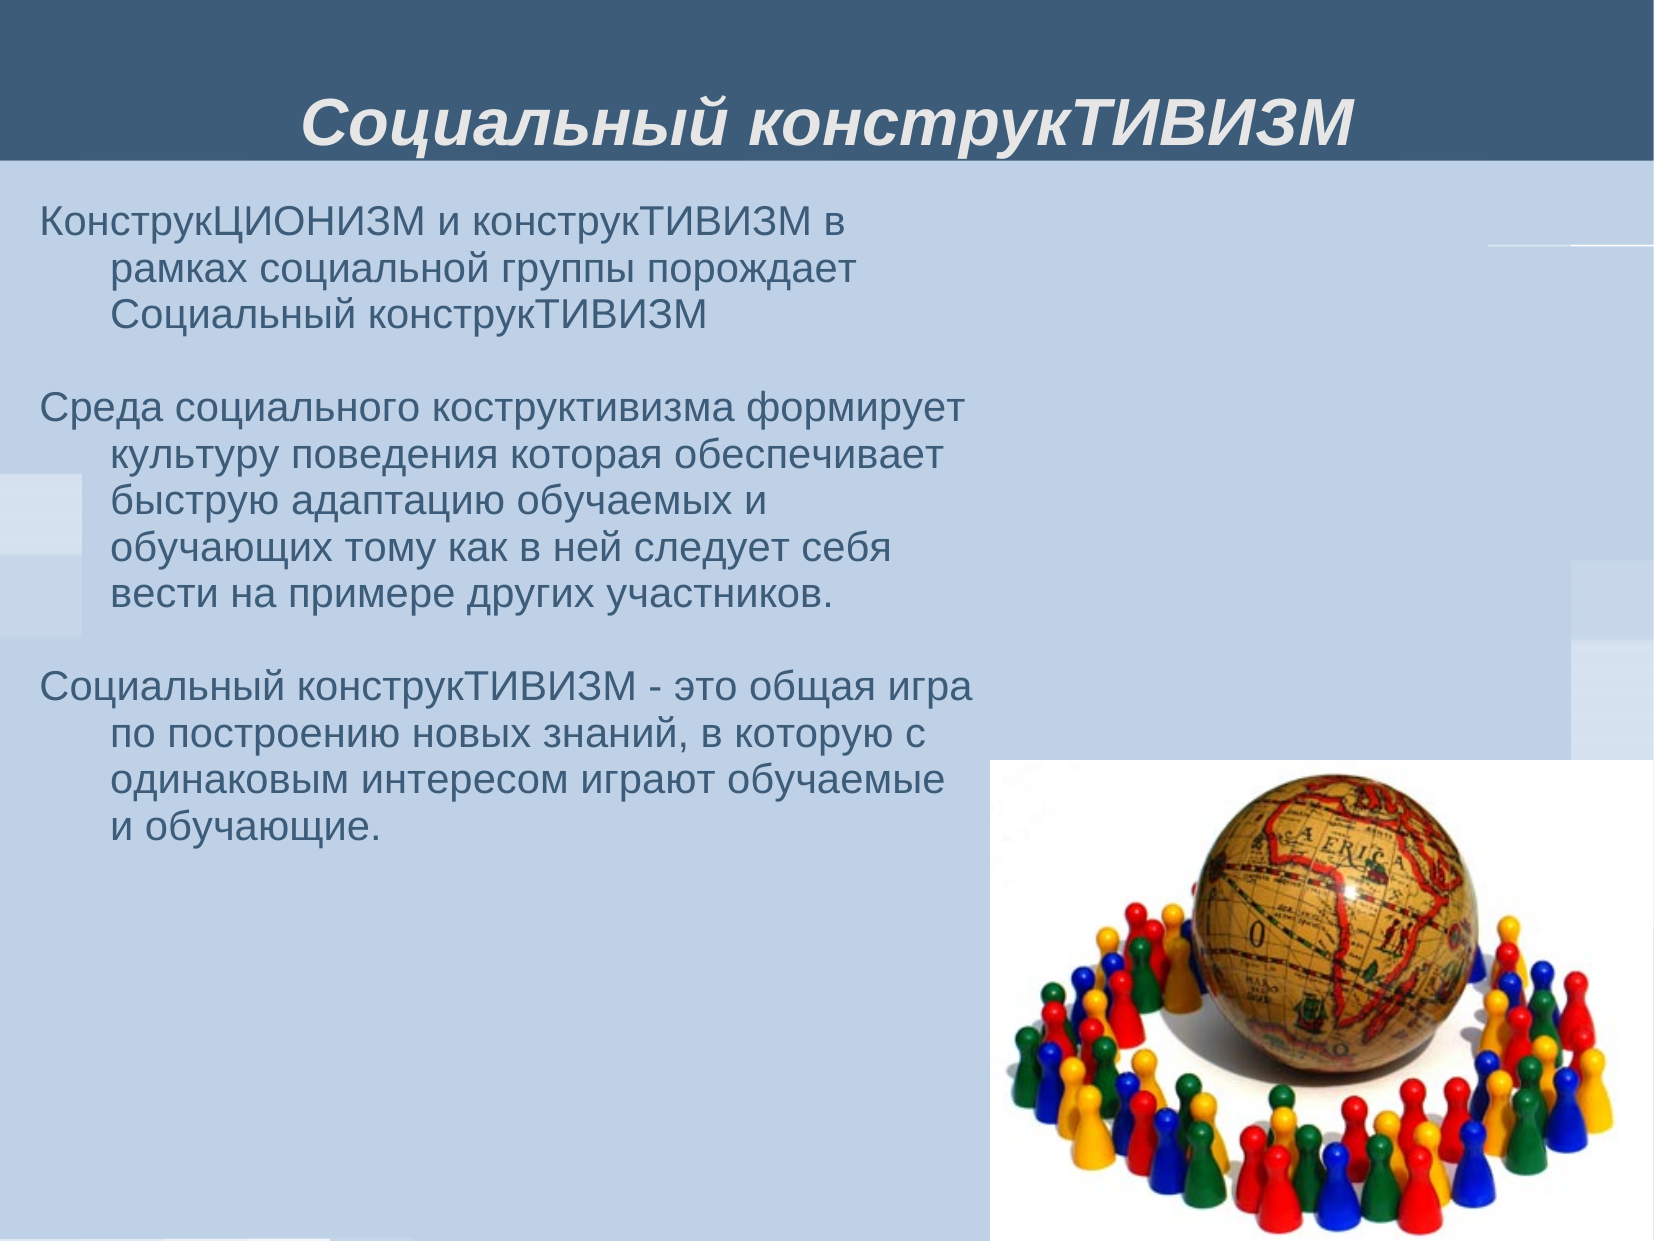

# Социальный конструкТИВИЗМ
КонструкЦИОНИЗМ и конструкТИВИЗМ в рамках социальной группы порождает Социальный конструкТИВИЗМ
Среда социального коструктивизма формирует культуру поведения которая обеспечивает быструю адаптацию обучаемых и обучающих тому как в ней следует себя вести на примере других участников.
Социальный конструкТИВИЗМ - это общая игра по построению новых знаний, в которую с одинаковым интересом играют обучаемые и обучающие.